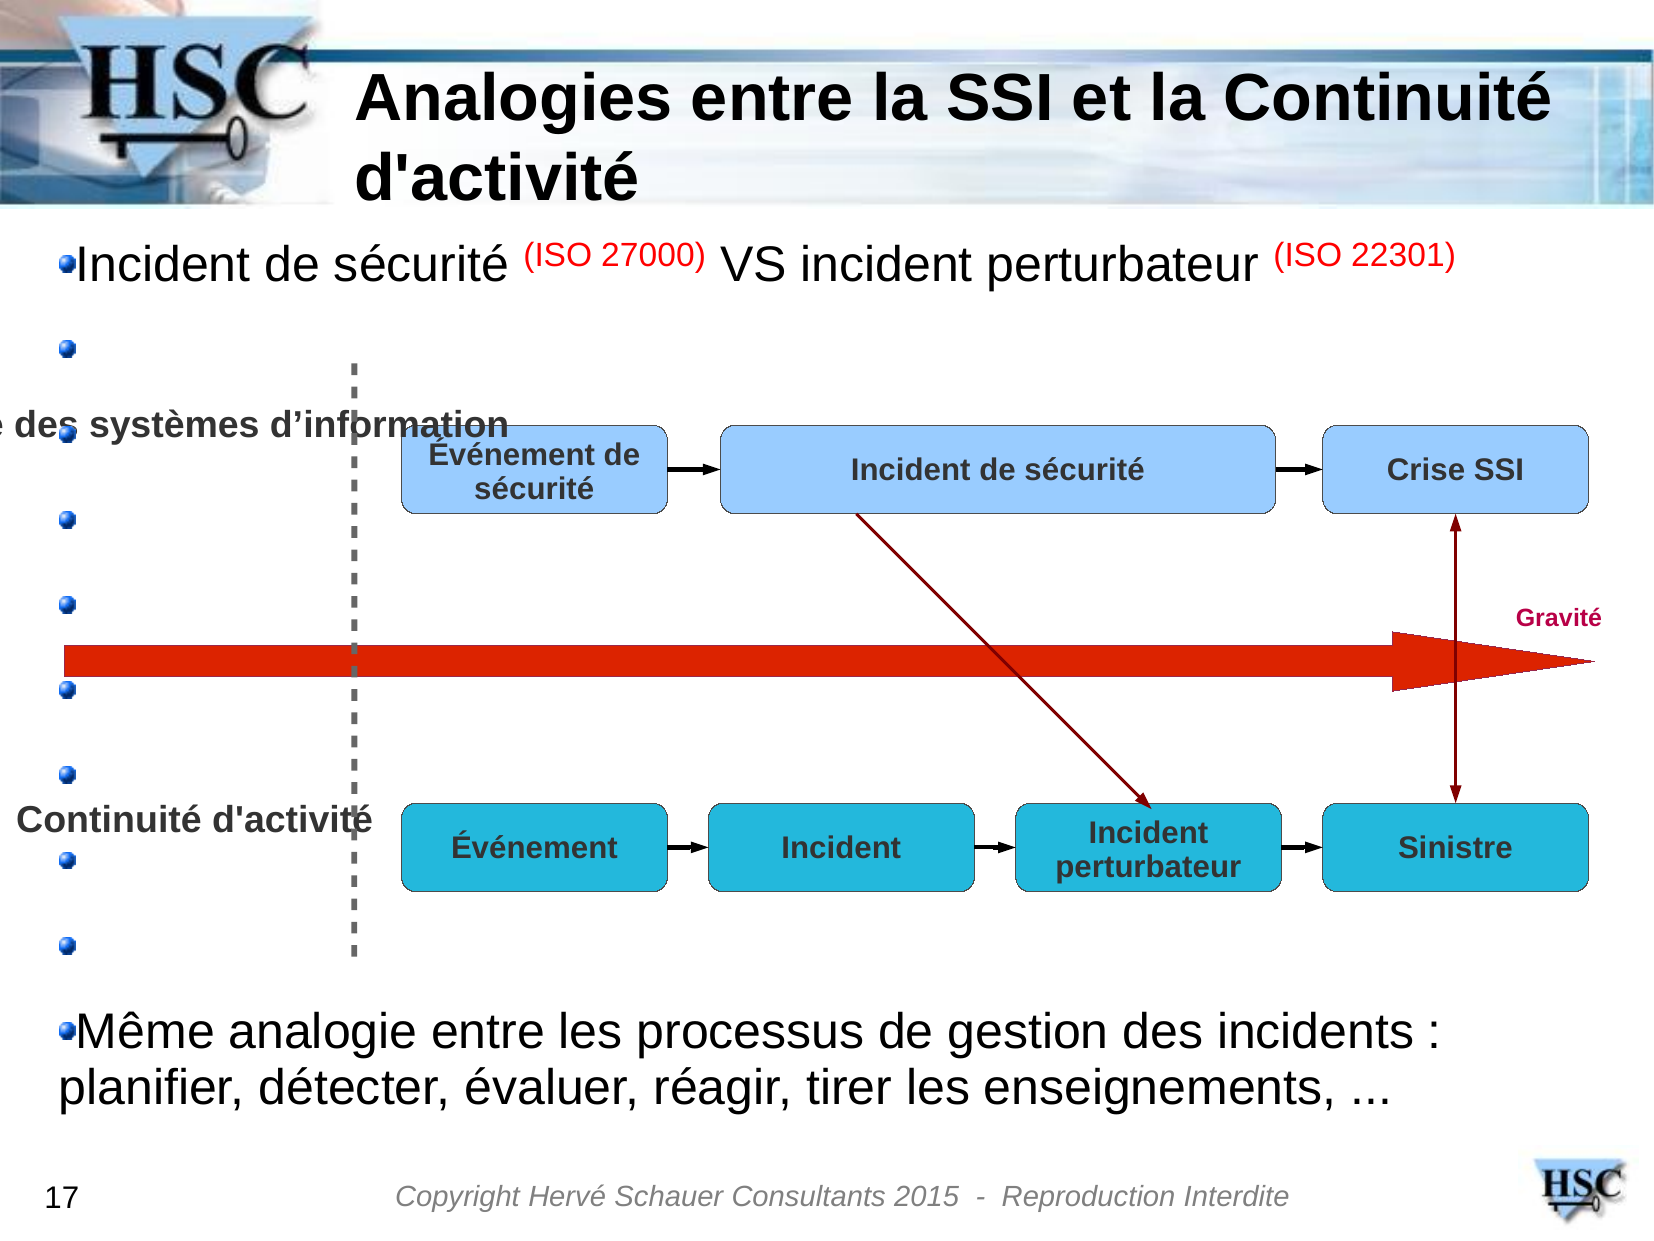

# Analogies entre la SSI et la Continuité d'activité
Incident de sécurité (ISO 27000) VS incident perturbateur (ISO 22301)
Même analogie entre les processus de gestion des incidents : planifier, détecter, évaluer, réagir, tirer les enseignements, ...
Sécurité des systèmes d’information
Crise SSI
Événement de sécurité
Incident de sécurité
Gravité
Continuité d'activité
Incident
Sinistre
Événement
Incident perturbateur